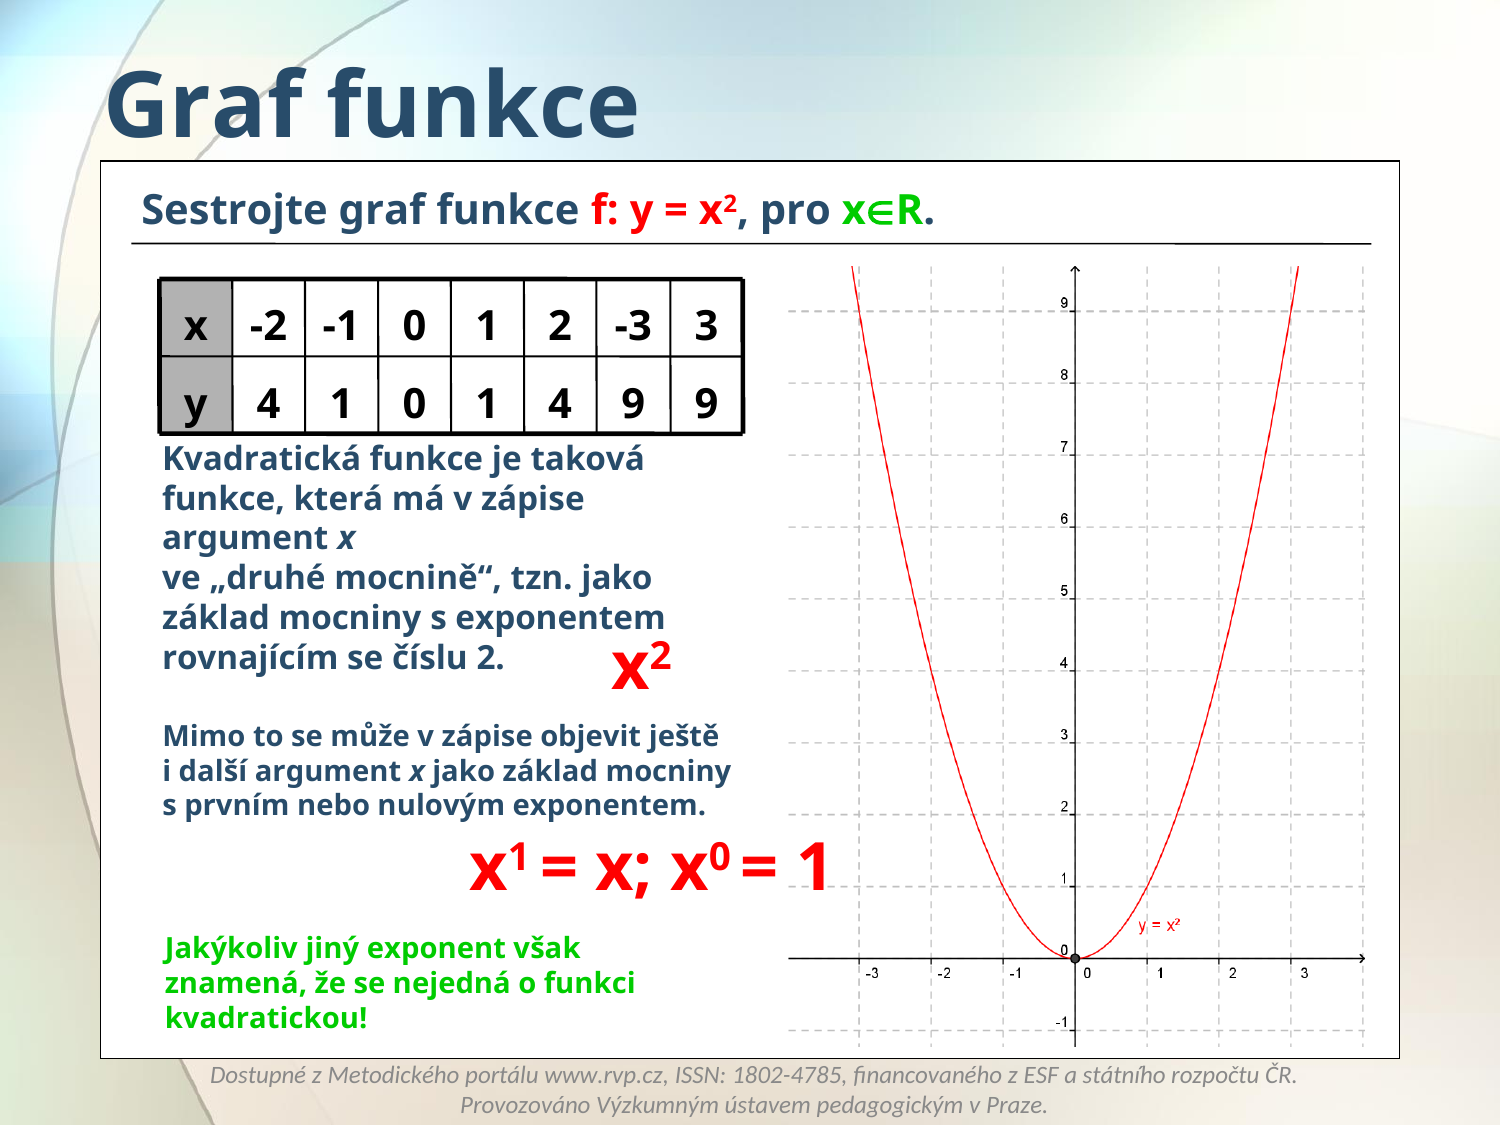

# Graf funkce
Sestrojte graf funkce f: y = x2, pro xR.
x
-2
-1
0
1
2
-3
3
y
4
1
0
1
4
9
9
Kvadratická funkce je taková funkce, která má v zápise argument x
ve „druhé mocnině“, tzn. jako základ mocniny s exponentem rovnajícím se číslu 2.
x2
Mimo to se může v zápise objevit ještě
i další argument x jako základ mocniny
s prvním nebo nulovým exponentem.
x1 = x; x0 = 1
Jakýkoliv jiný exponent však znamená, že se nejedná o funkci kvadratickou!